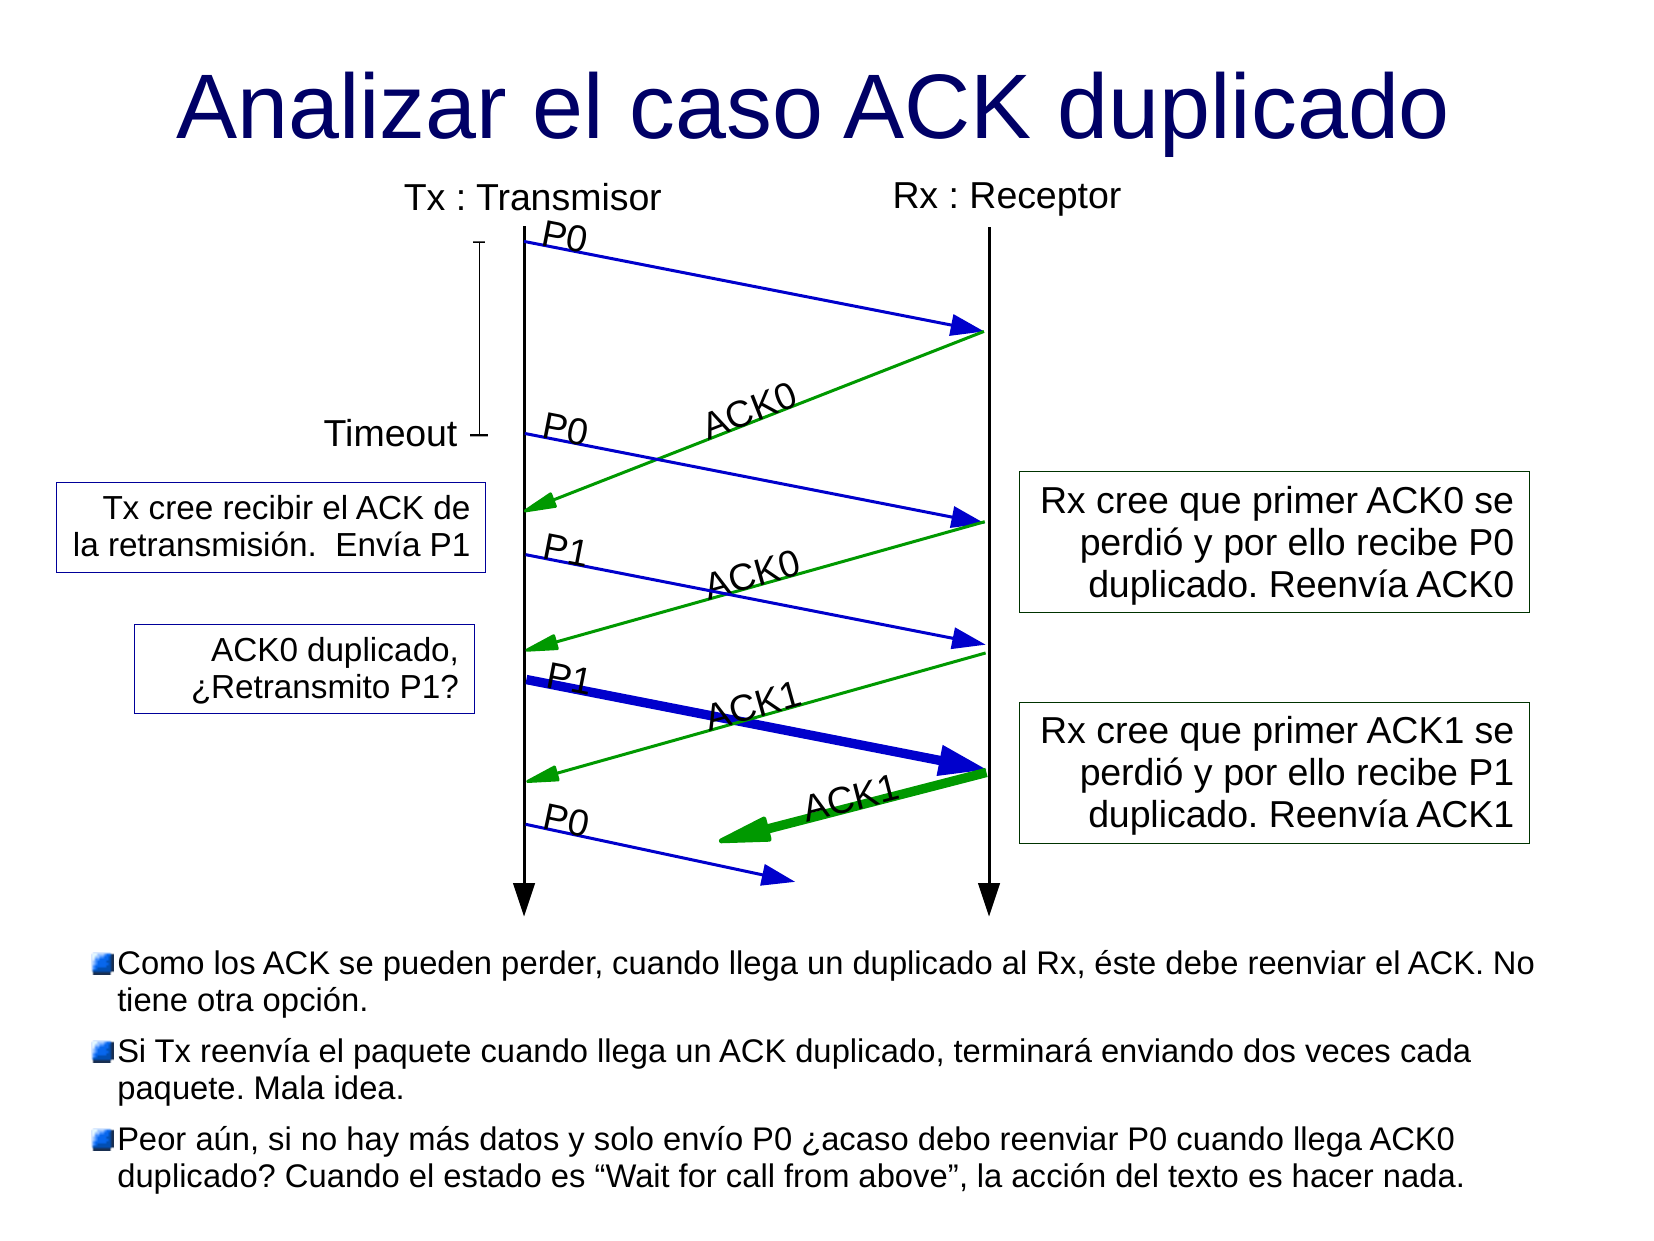

# Analizar el caso ACK duplicado
Rx : Receptor
Tx : Transmisor
P0
ACK0
Timeout
P0
Rx cree que primer ACK0 se perdió y por ello recibe P0 duplicado. Reenvía ACK0
Tx cree recibir el ACK de la retransmisión. Envía P1
ACK0
P1
ACK0 duplicado,¿Retransmito P1?
ACK1
P1
Rx cree que primer ACK1 se perdió y por ello recibe P1 duplicado. Reenvía ACK1
ACK1
P0
Como los ACK se pueden perder, cuando llega un duplicado al Rx, éste debe reenviar el ACK. No tiene otra opción.
Si Tx reenvía el paquete cuando llega un ACK duplicado, terminará enviando dos veces cada paquete. Mala idea.
Peor aún, si no hay más datos y solo envío P0 ¿acaso debo reenviar P0 cuando llega ACK0 duplicado? Cuando el estado es “Wait for call from above”, la acción del texto es hacer nada.